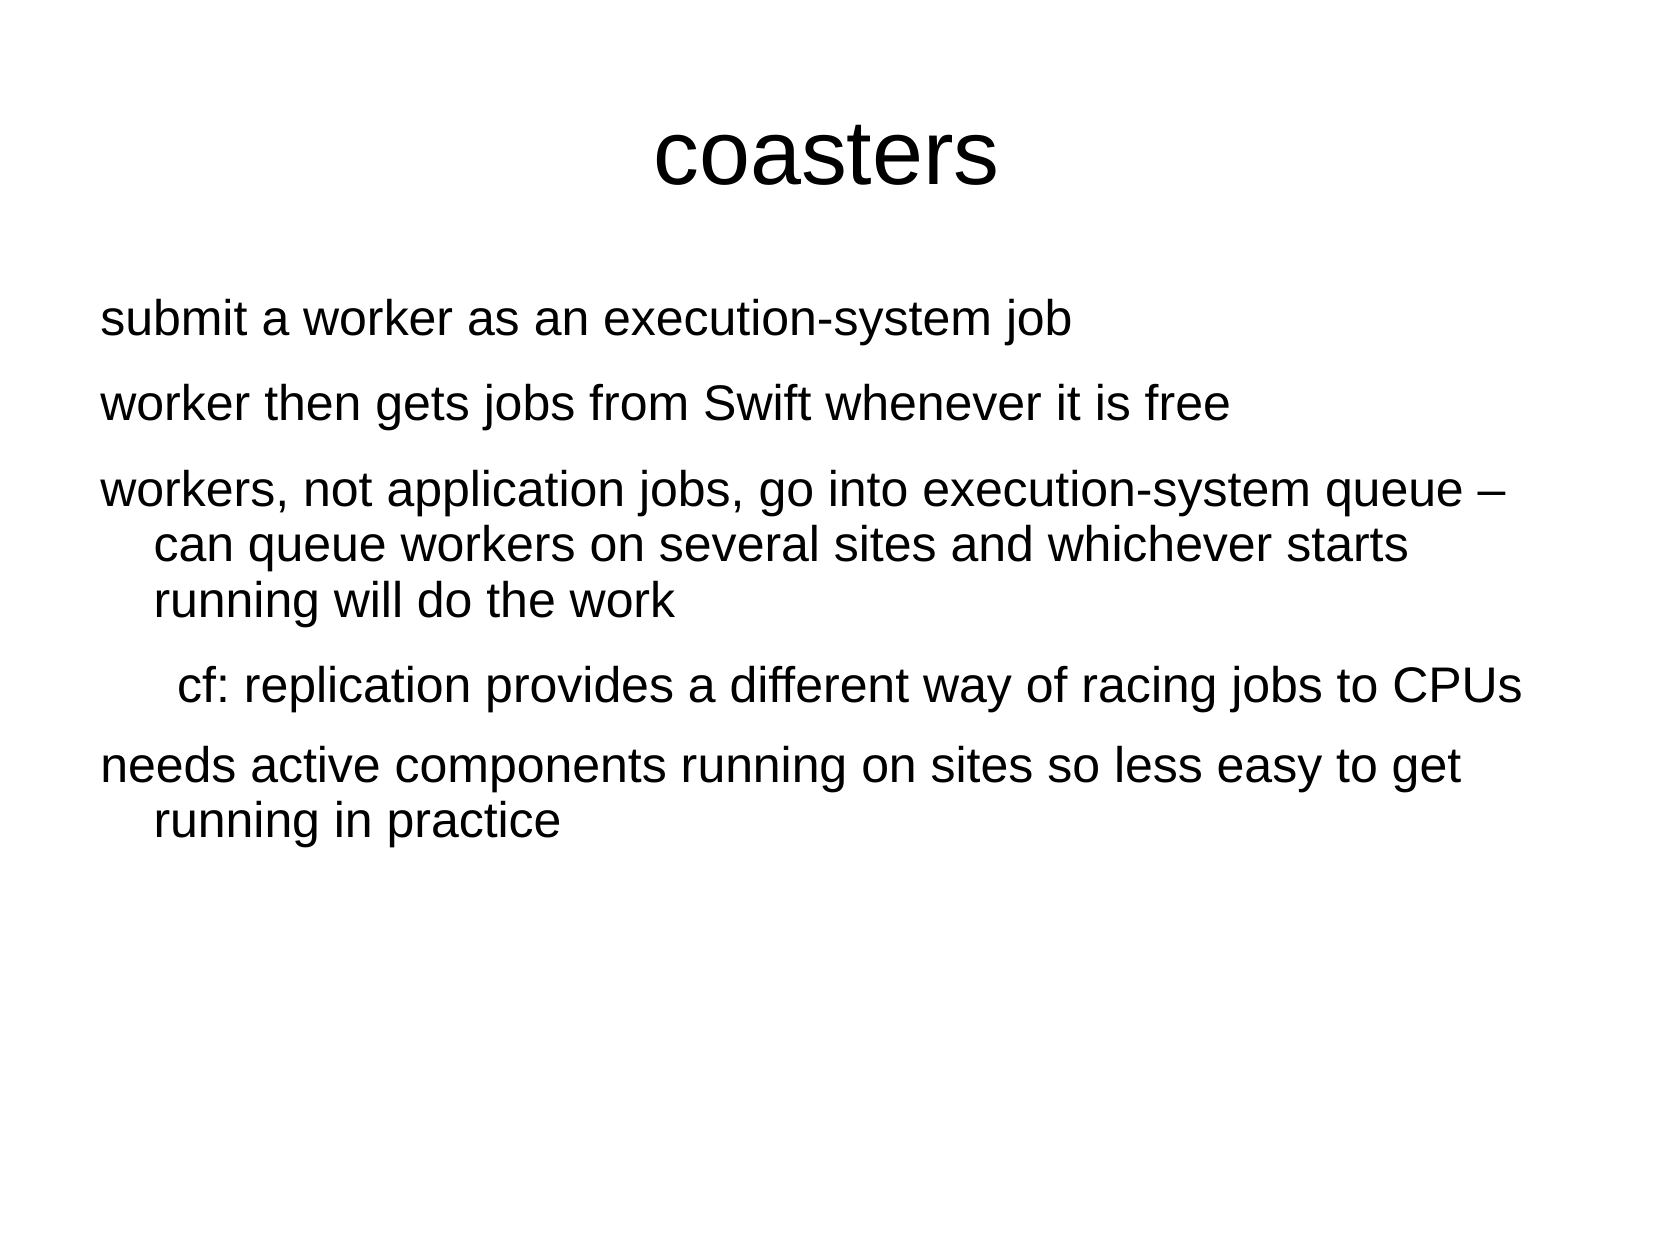

# coasters
submit a worker as an execution-system job
worker then gets jobs from Swift whenever it is free
workers, not application jobs, go into execution-system queue – can queue workers on several sites and whichever starts running will do the work
cf: replication provides a different way of racing jobs to CPUs
needs active components running on sites so less easy to get running in practice